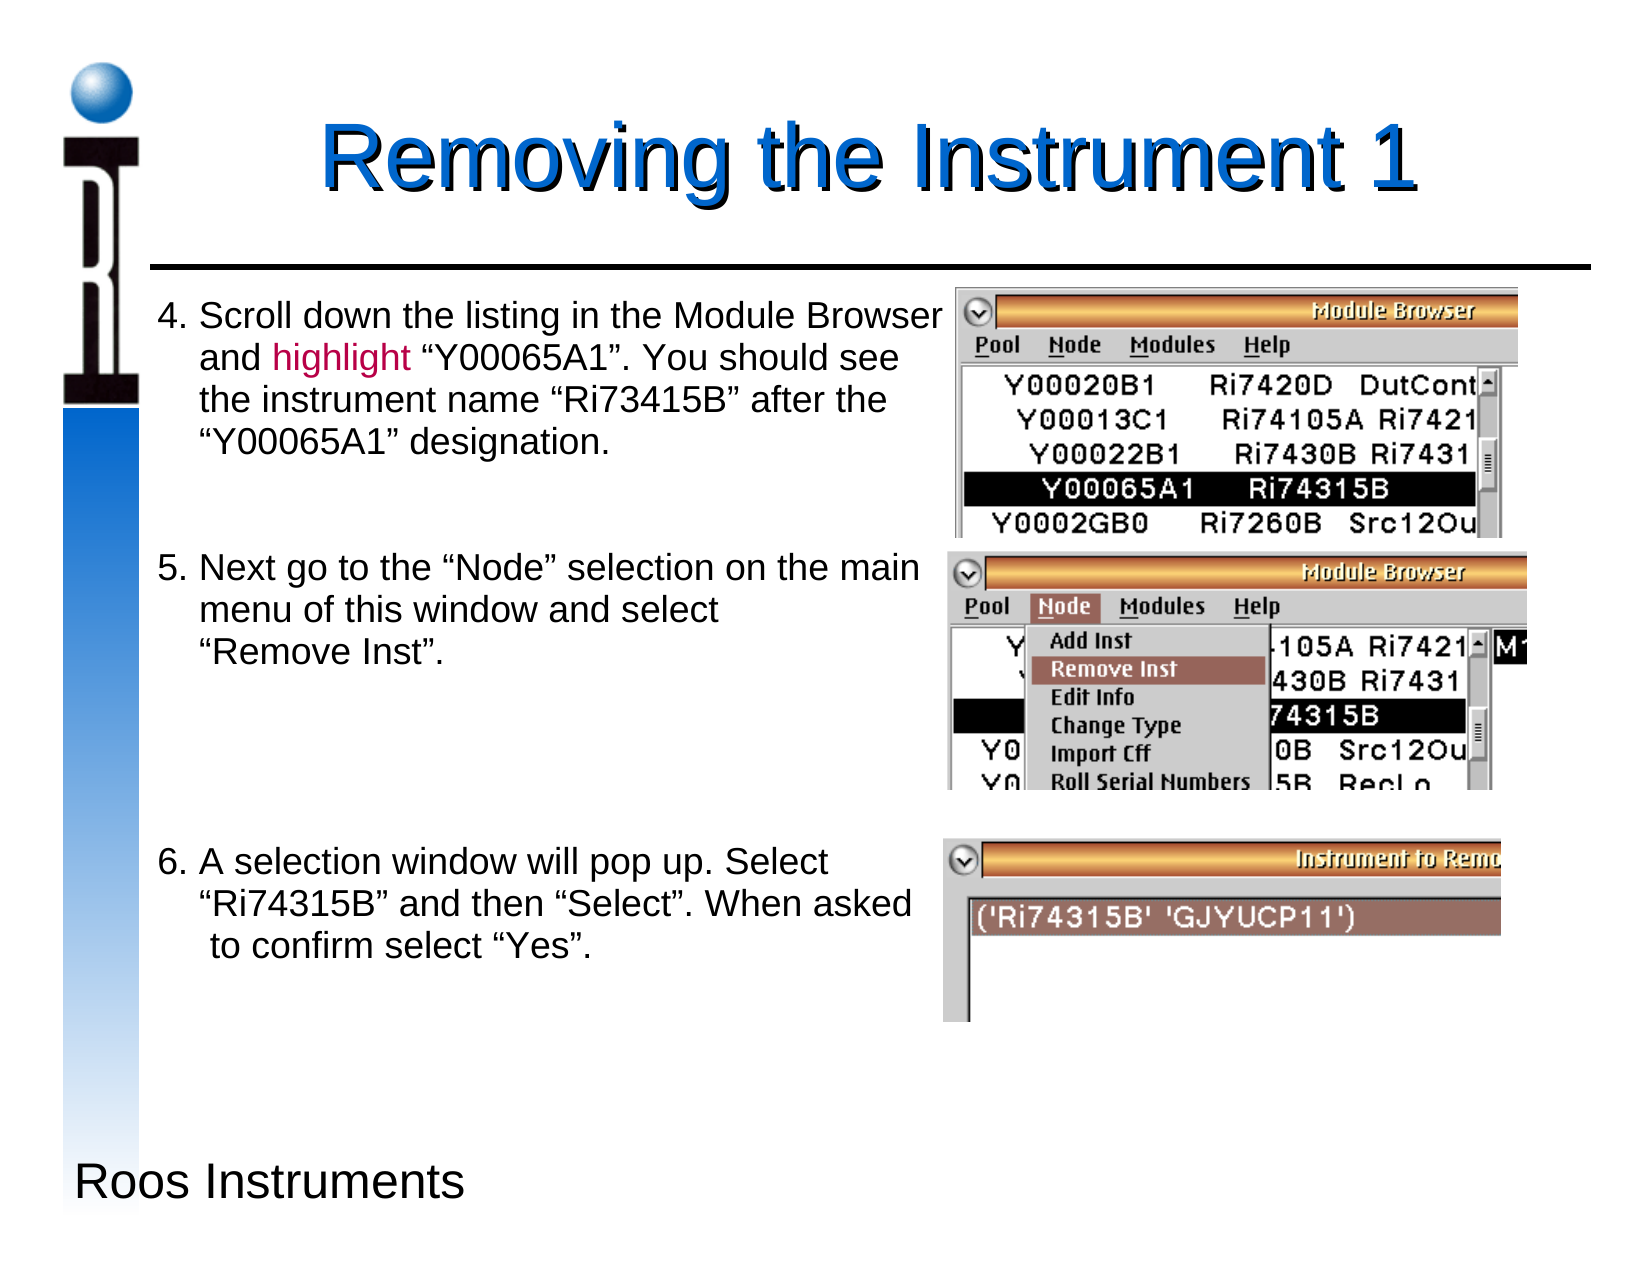

# Removing the Instrument 1
4. Scroll down the listing in the Module Browser
 and highlight “Y00065A1”. You should see
 the instrument name “Ri73415B” after the
 “Y00065A1” designation.
5. Next go to the “Node” selection on the main
 menu of this window and select
 “Remove Inst”.
6. A selection window will pop up. Select
 “Ri74315B” and then “Select”. When asked
 to confirm select “Yes”.